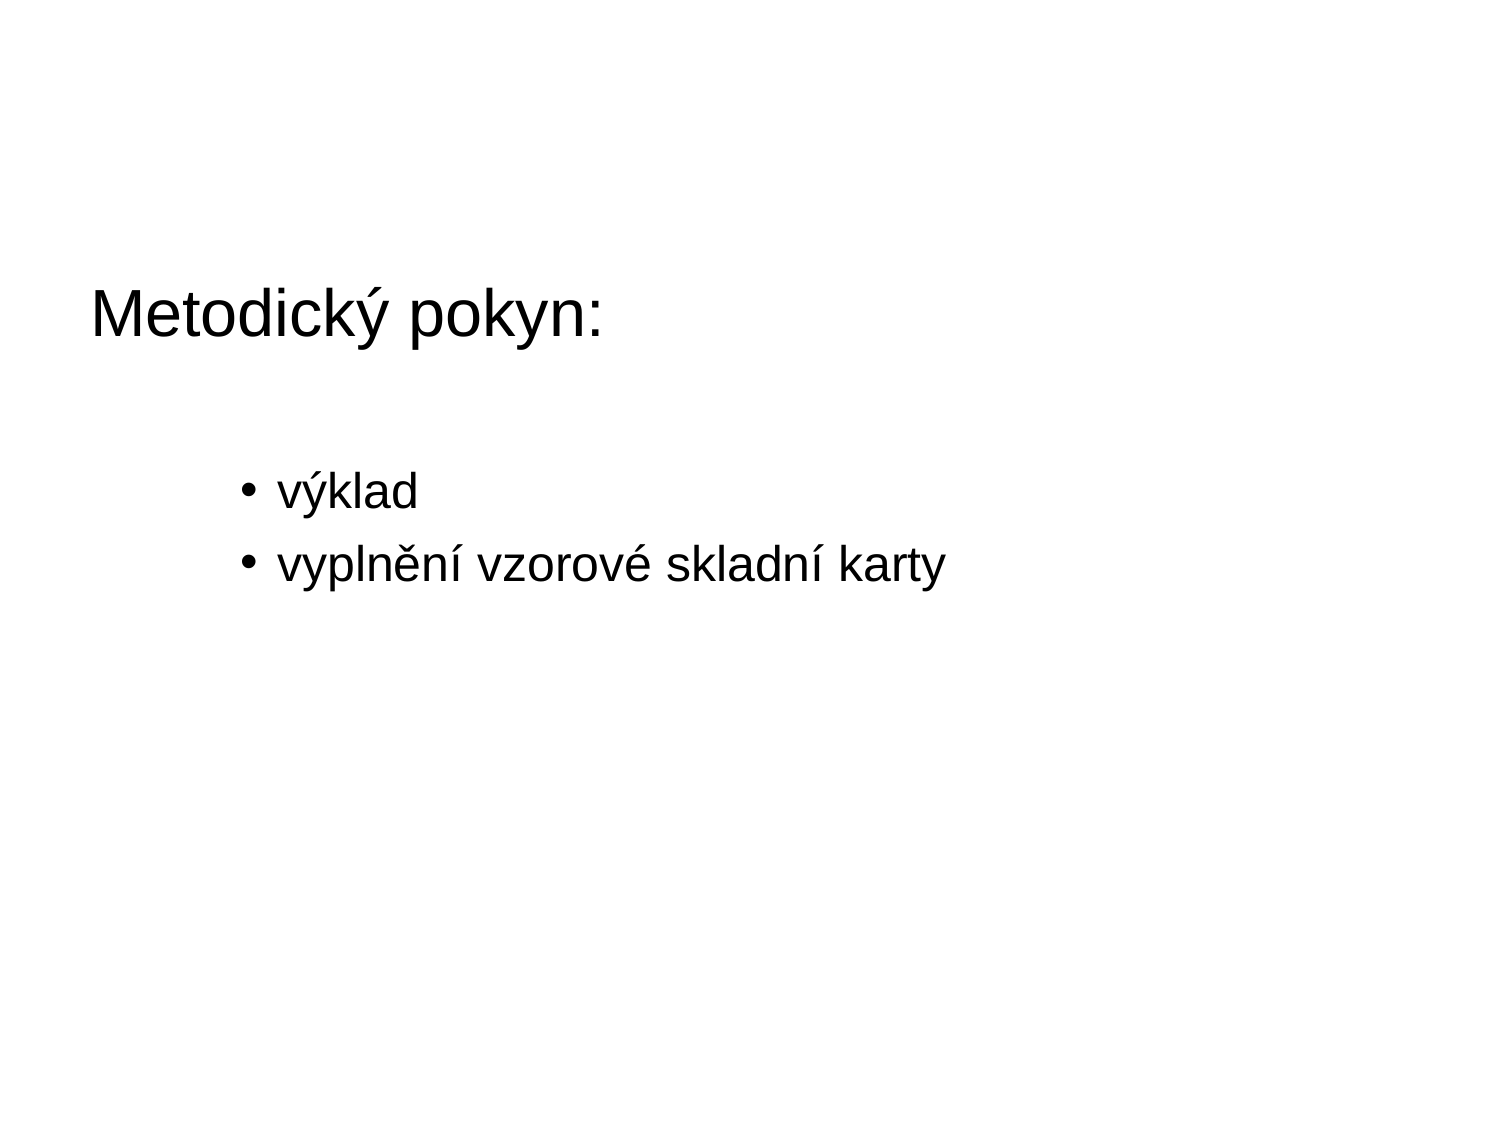

# Metodický pokyn:
výklad
vyplnění vzorové skladní karty